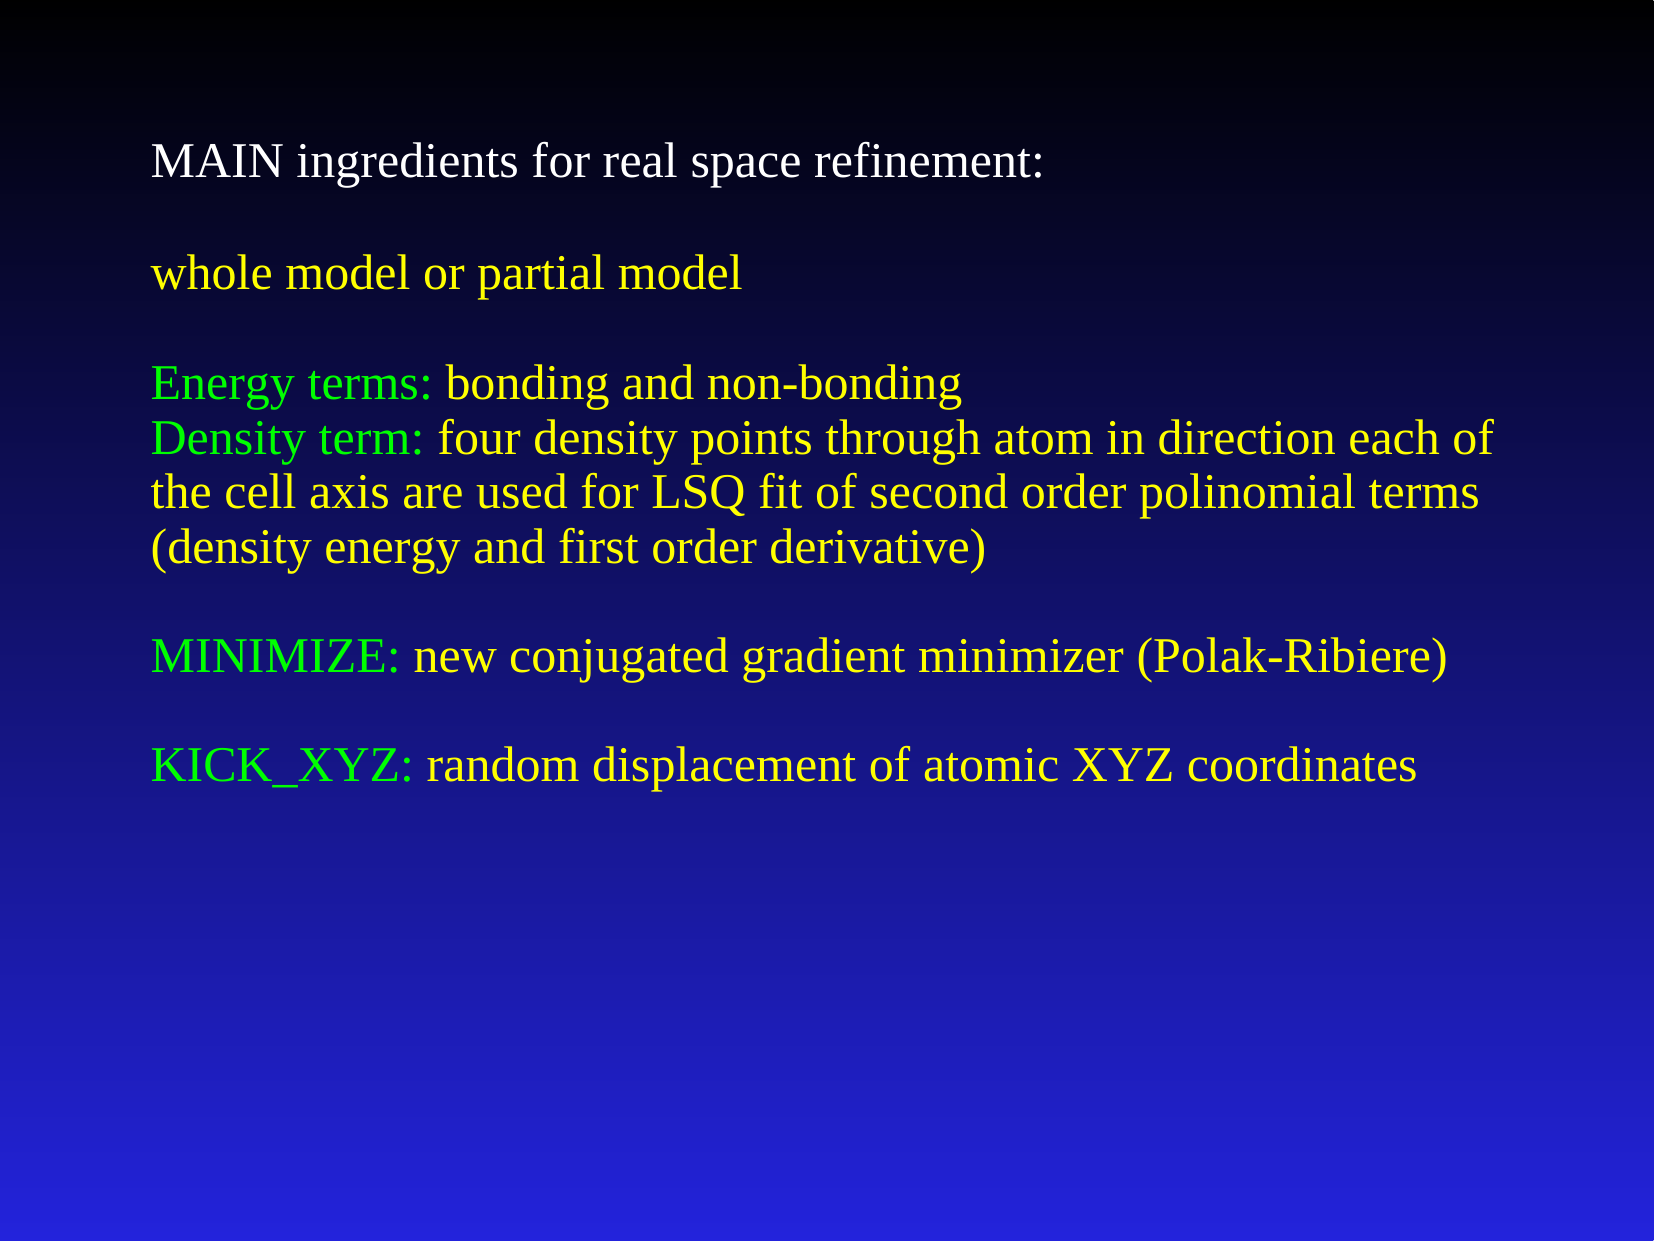

MAIN ingredients for real space refinement:
whole model or partial model
Energy terms: bonding and non-bonding
Density term: four density points through atom in direction each of the cell axis are used for LSQ fit of second order polinomial terms (density energy and first order derivative)‏
MINIMIZE: new conjugated gradient minimizer (Polak-Ribiere)‏
KICK_XYZ: random displacement of atomic XYZ coordinates